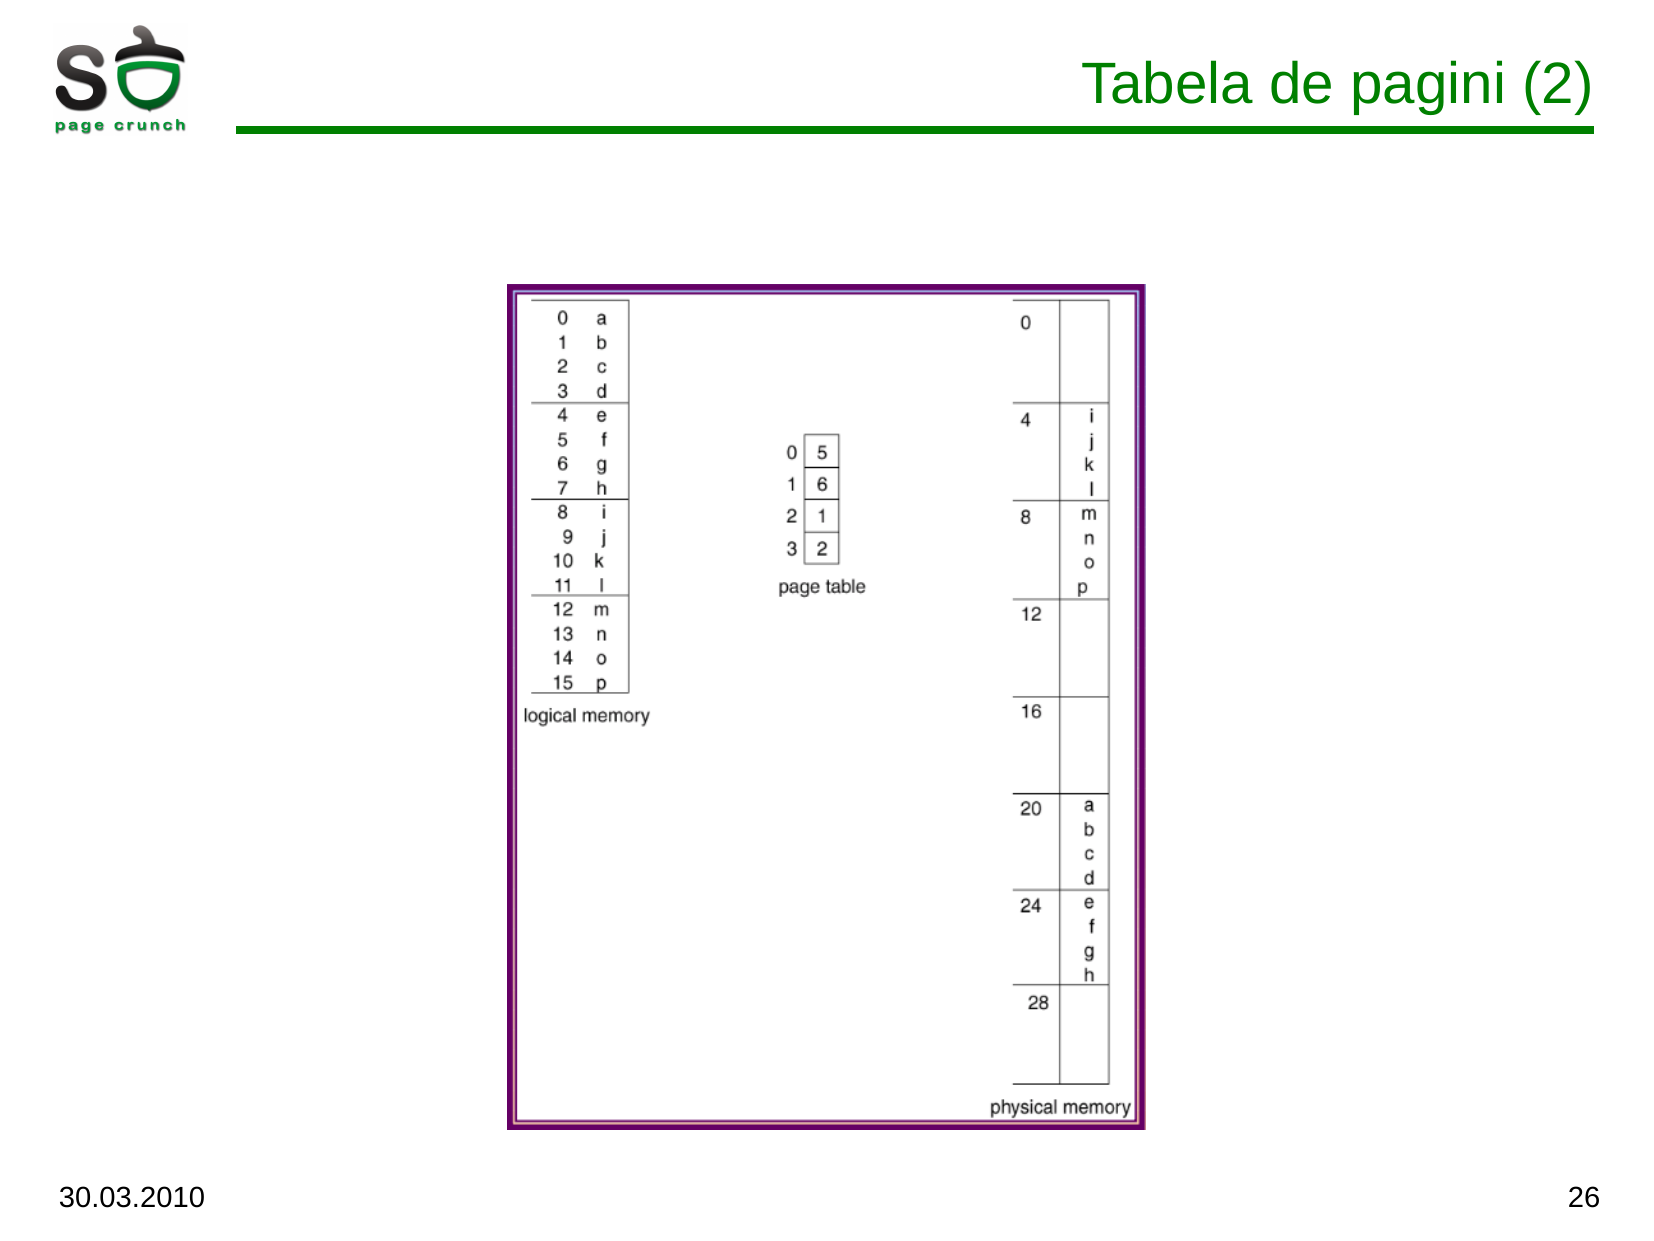

# Tabela de pagini (2)
30.03.2010
26